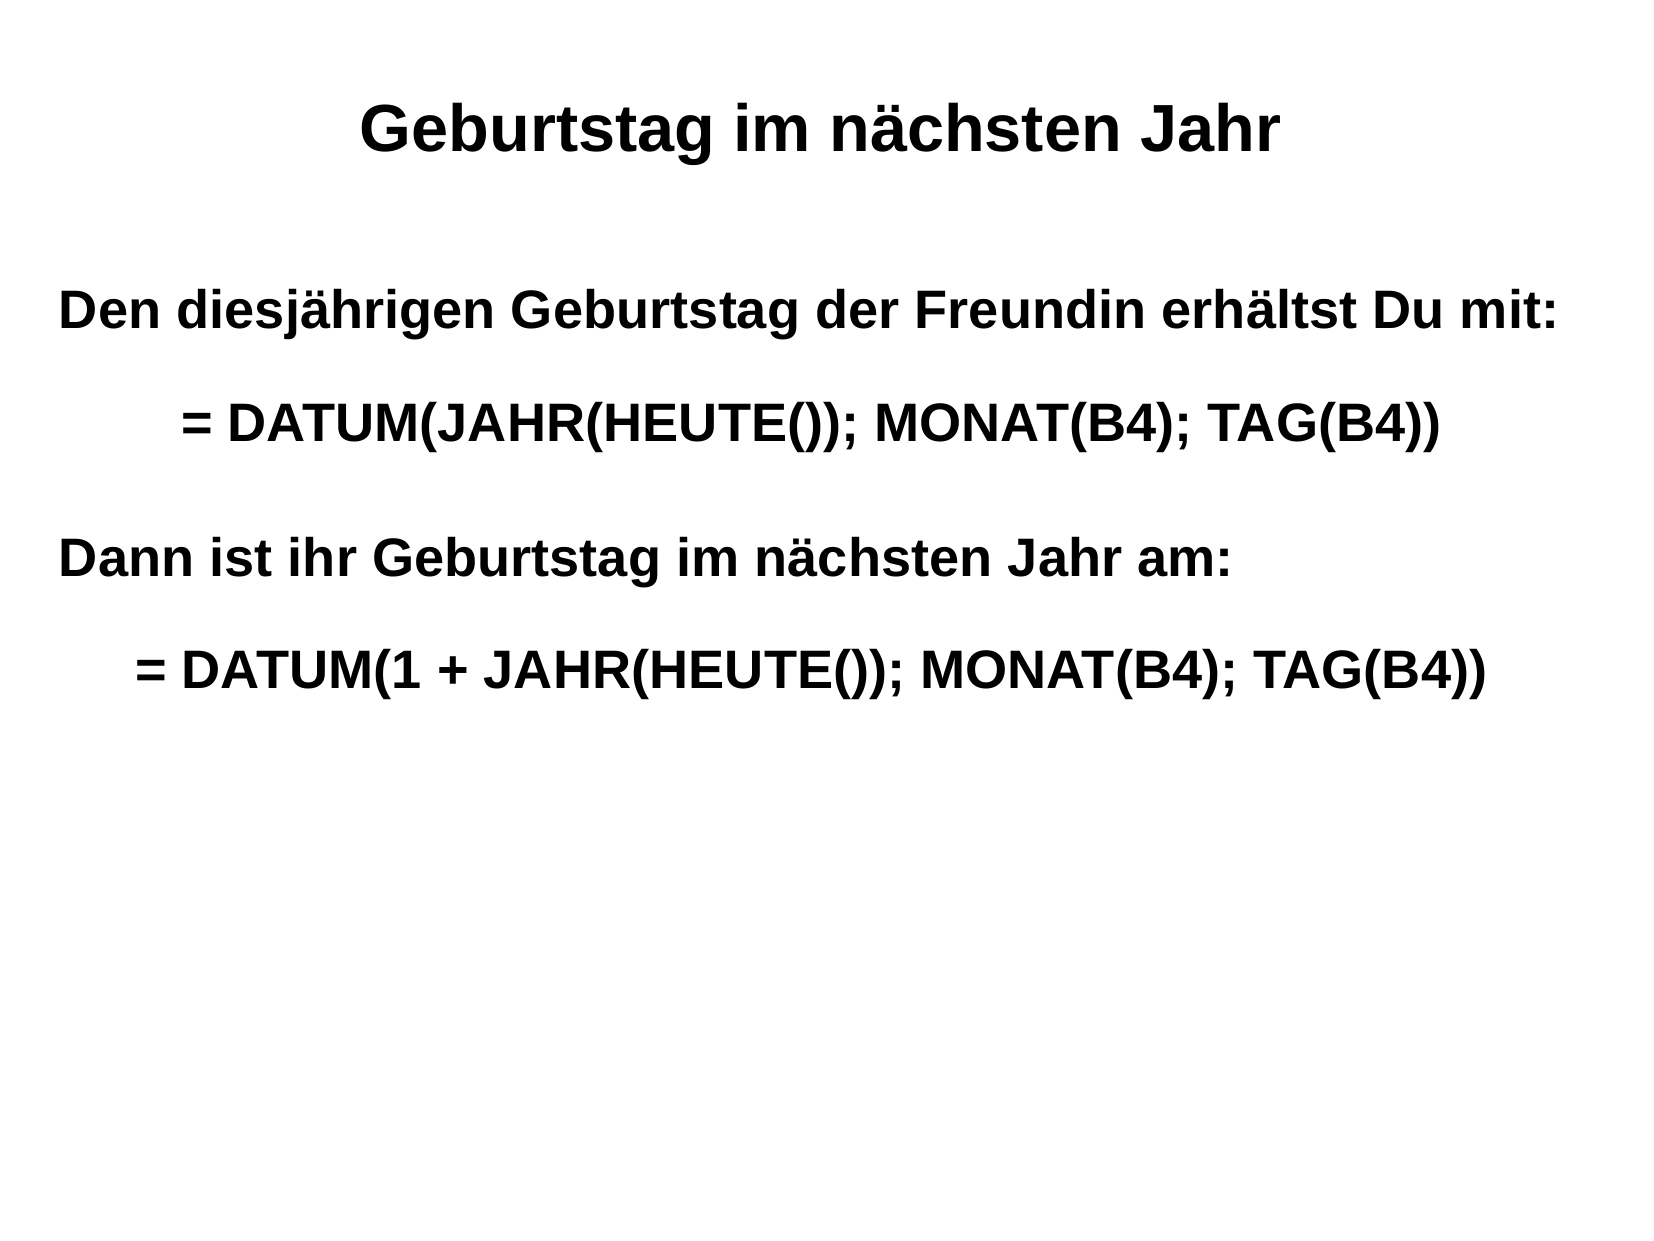

# Geburtstag im nächsten Jahr
Den diesjährigen Geburtstag der Freundin erhältst Du mit:
= DATUM(JAHR(HEUTE()); MONAT(B4); TAG(B4))
Dann ist ihr Geburtstag im nächsten Jahr am:
= DATUM(1 + JAHR(HEUTE()); MONAT(B4); TAG(B4))